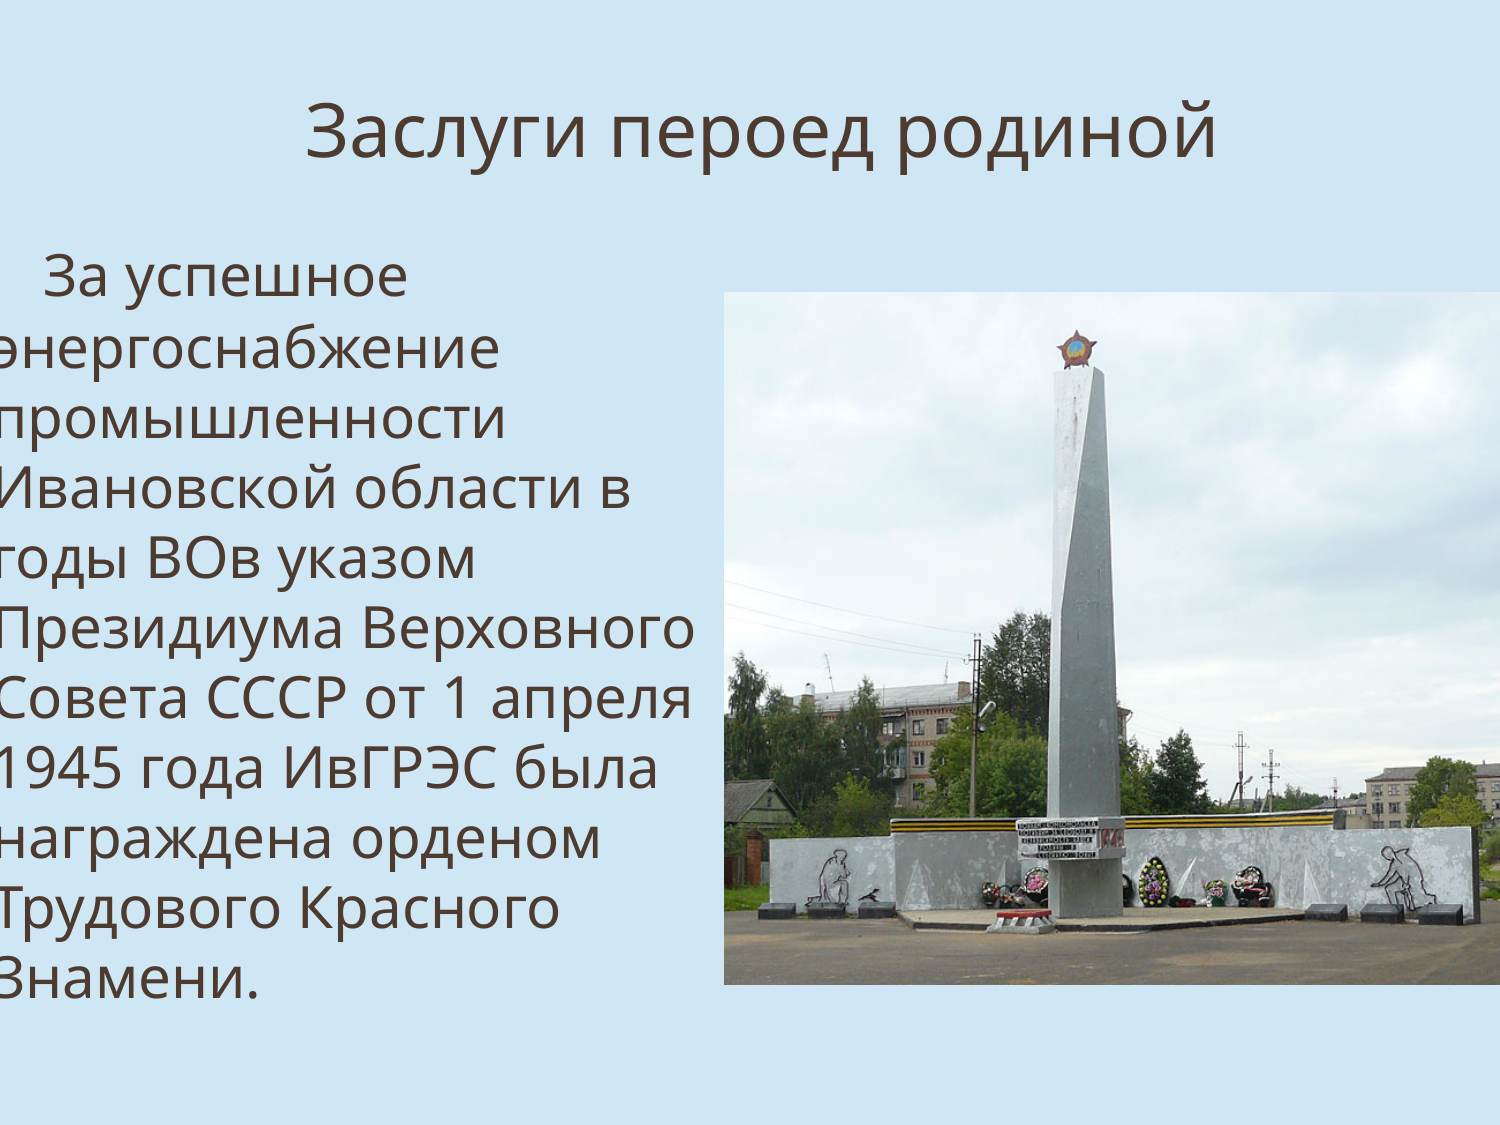

Заслуги пероед родиной
# За успешное энергоснабжение промышленности Ивановской области в годы ВОв указом Президиума Верховного Совета СССР от 1 апреля 1945 года ИвГРЭС была награждена орденом Трудового Красного Знамени.